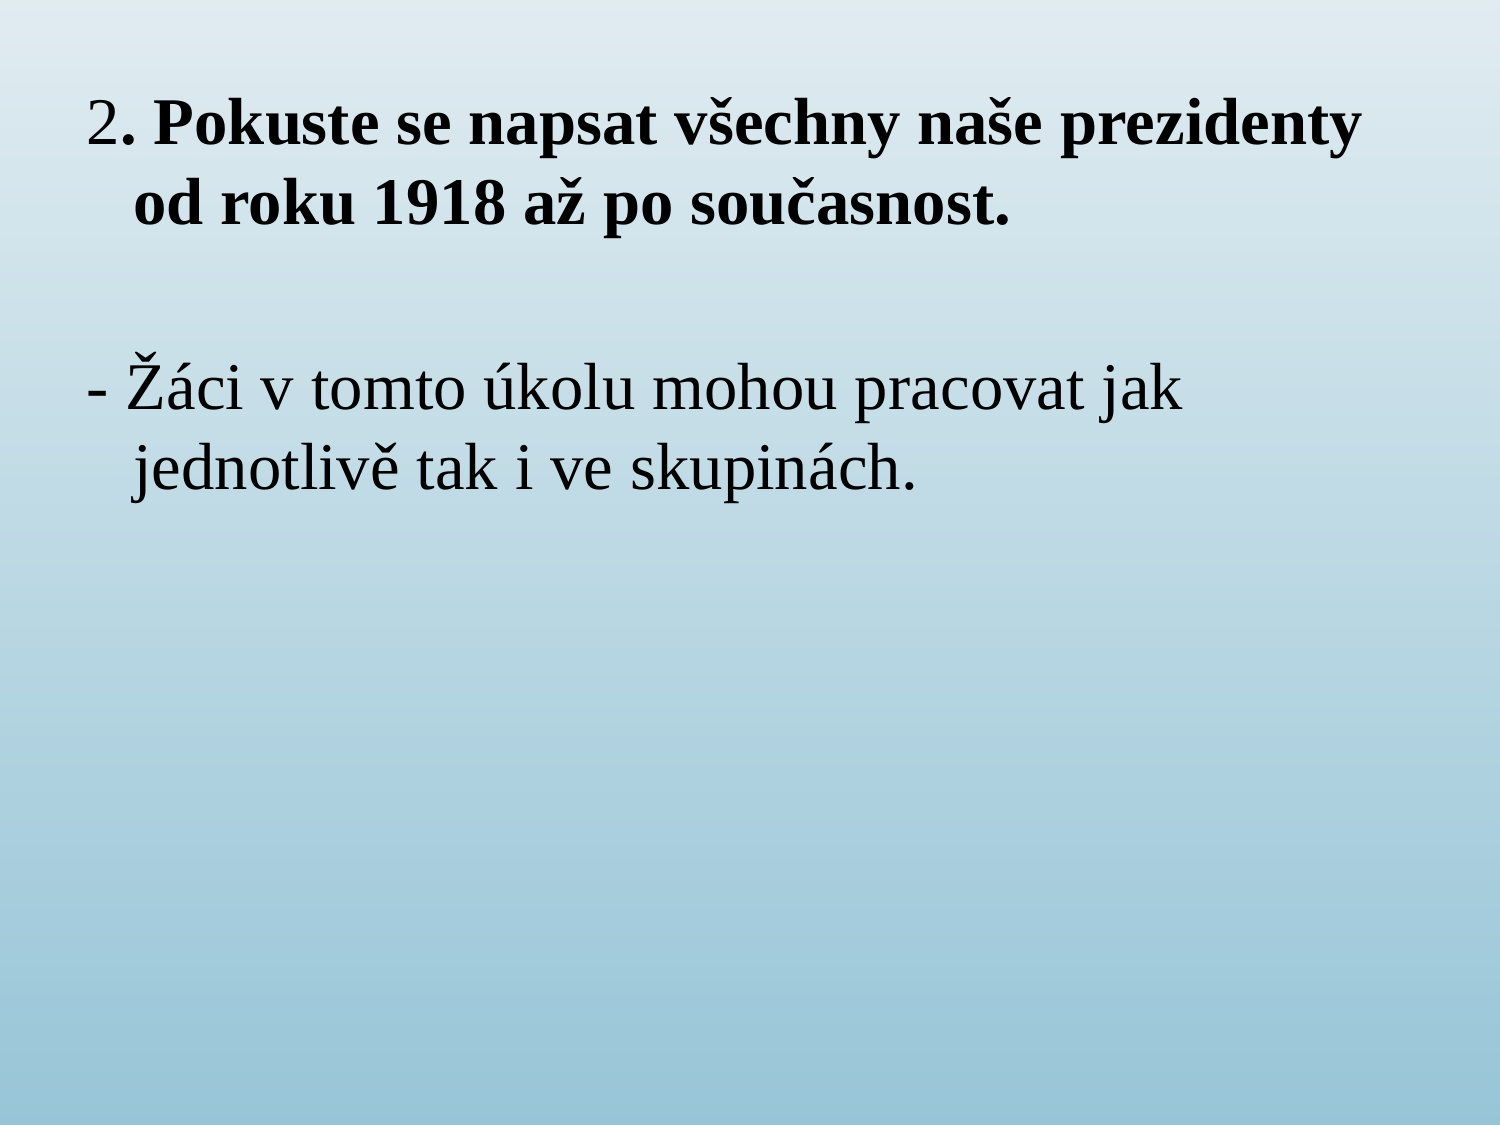

# 2. Pokuste se napsat všechny naše prezidenty od roku 1918 až po současnost.
- Žáci v tomto úkolu mohou pracovat jak jednotlivě tak i ve skupinách.